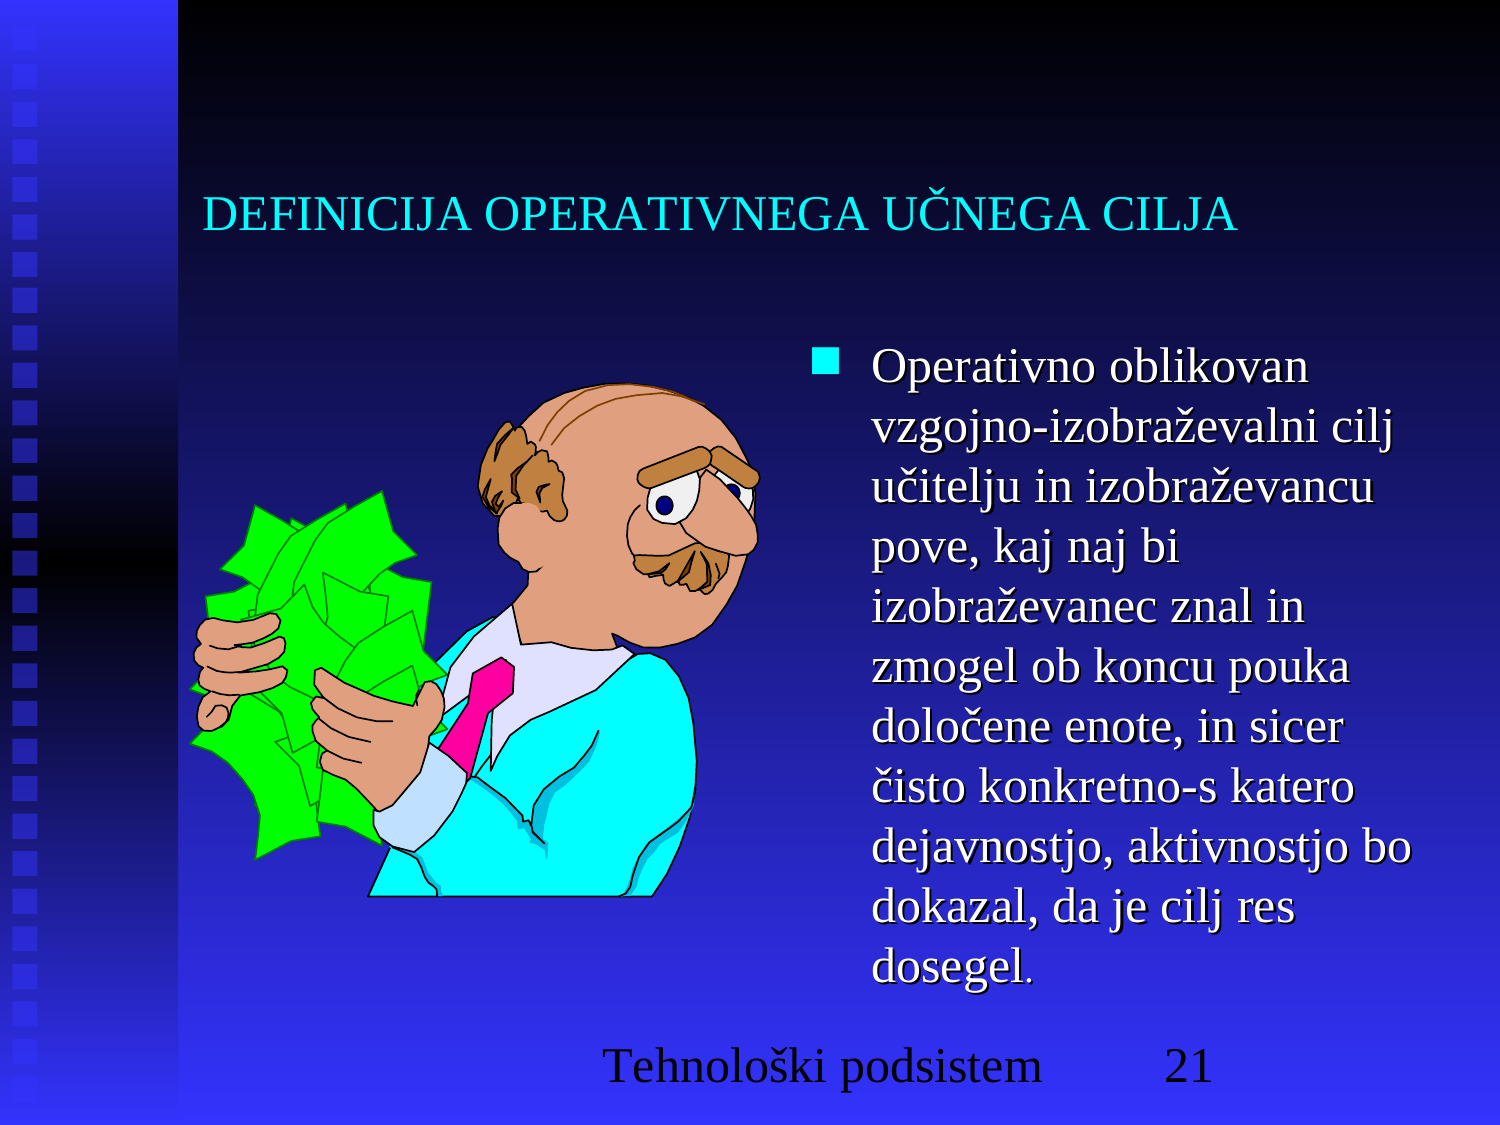

# DEFINICIJA OPERATIVNEGA UČNEGA CILJA
Operativno oblikovan vzgojno-izobraževalni cilj učitelju in izobraževancu pove, kaj naj bi izobraževanec znal in zmogel ob koncu pouka določene enote, in sicer čisto konkretno-s katero dejavnostjo, aktivnostjo bo dokazal, da je cilj res dosegel.
Tehnološki podsistem
21